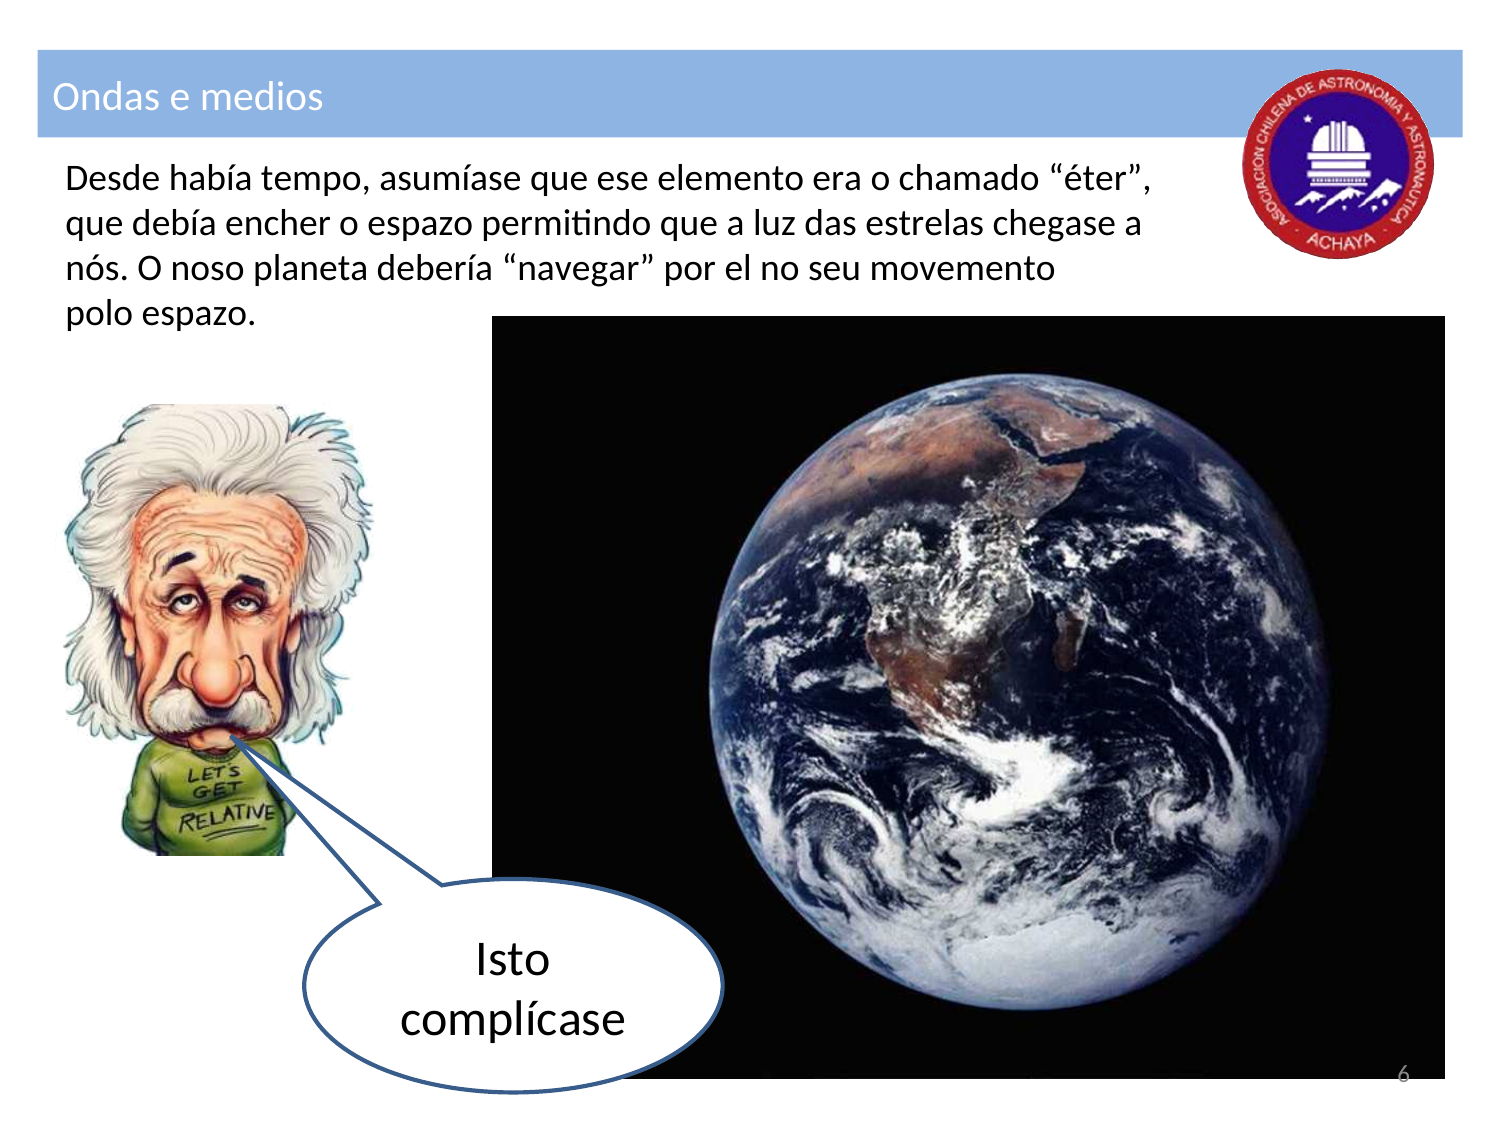

Ondas e medios
Desde había tempo, asumíase que ese elemento era o chamado “éter”, que debía encher o espazo permitindo que a luz das estrelas chegase a nós. O noso planeta debería “navegar” por el no seu movemento
polo espazo.
Isto complícase